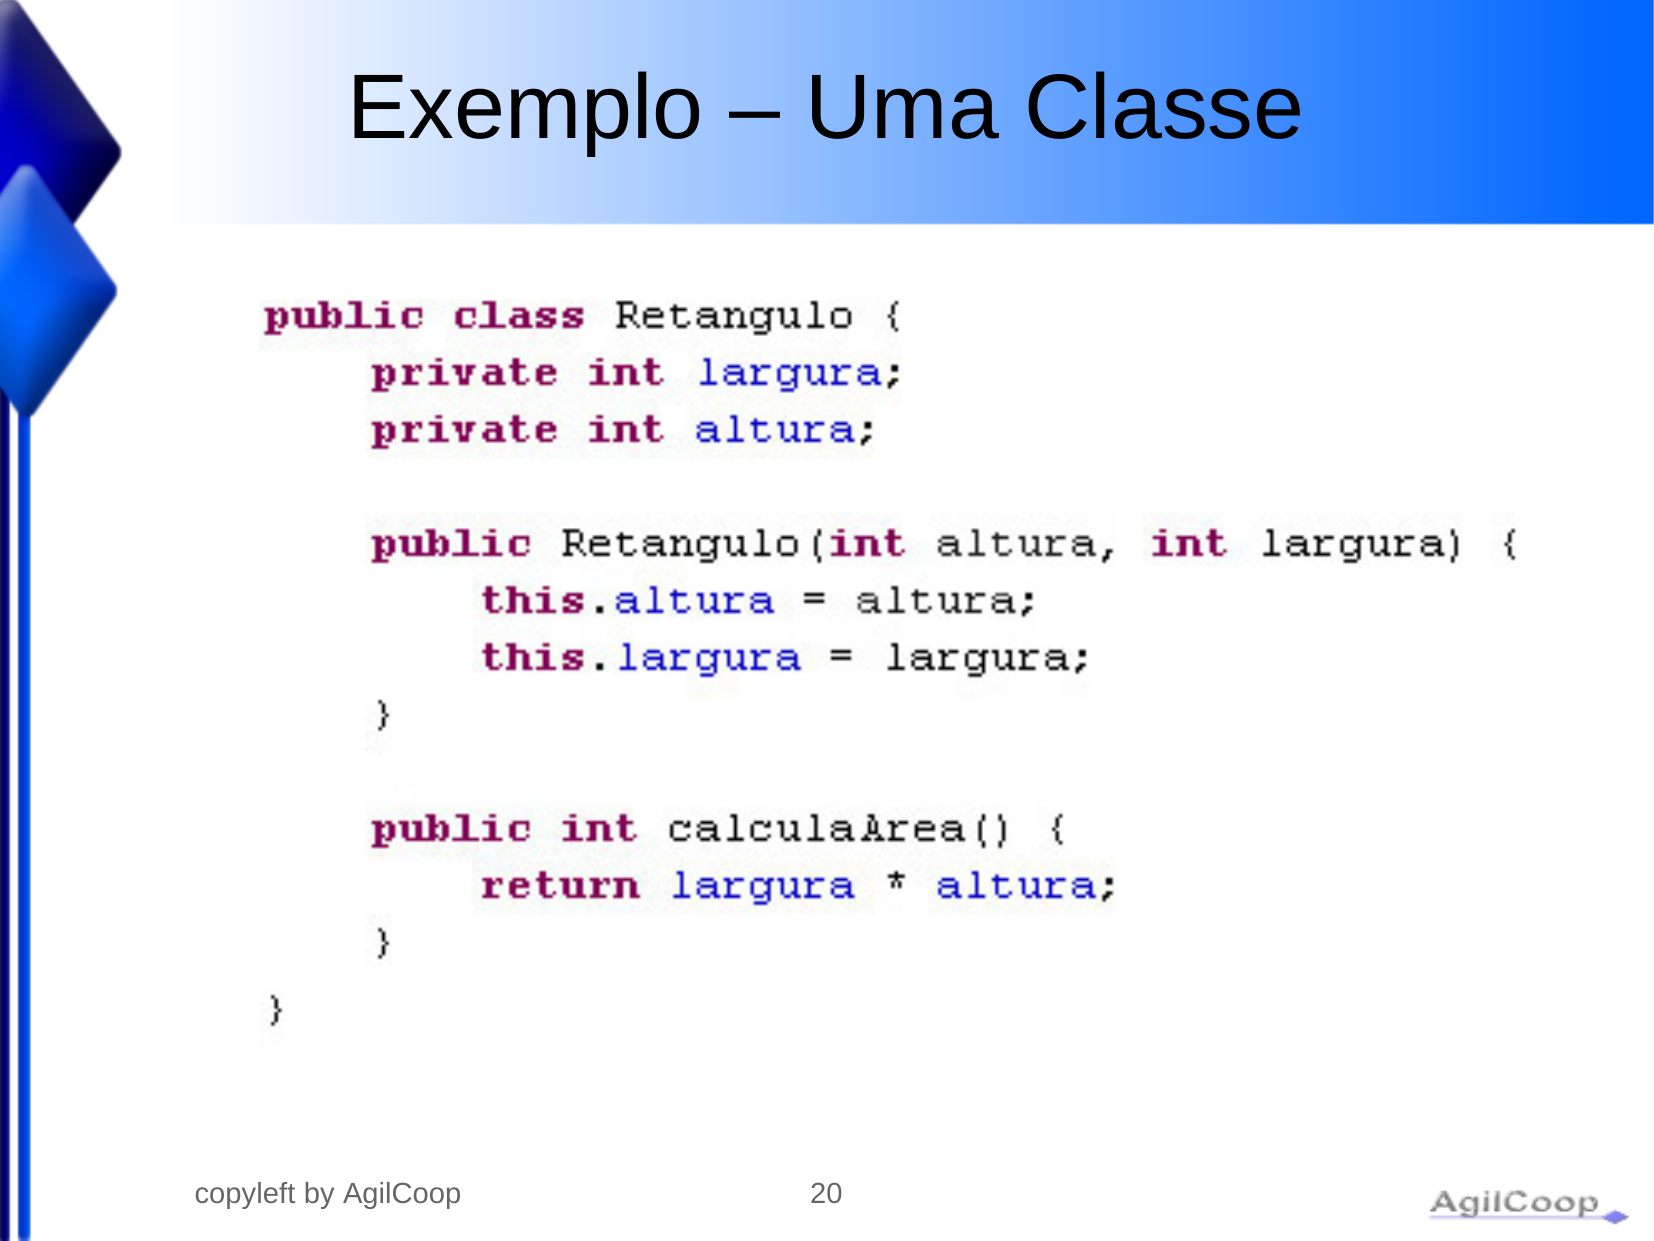

# Exemplo – Uma Classe
copyleft by AgilCoop
20